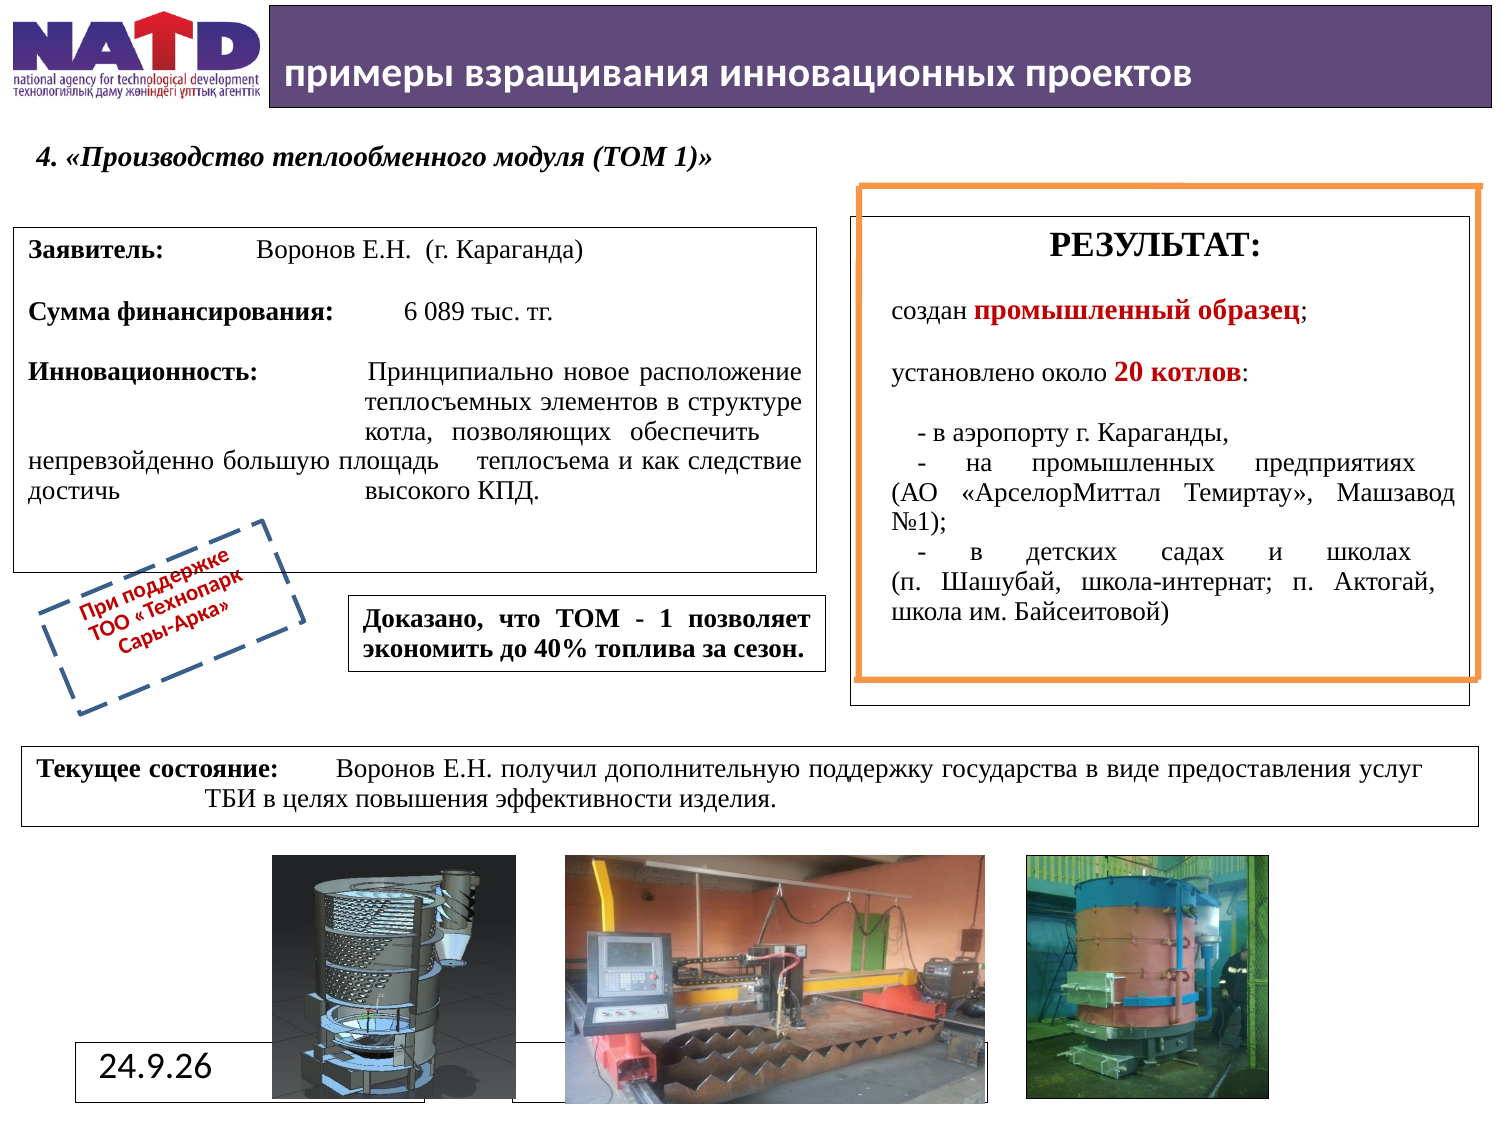

примеры взращивания инновационных проектов
4. «Производство теплообменного модуля (ТОМ 1)»
РЕЗУЛЬТАТ:
создан промышленный образец;
установлено около 20 котлов:
- в аэропорту г. Караганды,
- на промышленных предприятиях
(АО «АрселорМиттал Темиртау», Машзавод №1);
- в детских садах и школах
(п. Шашубай, школа-интернат; п. Актогай,
школа им. Байсеитовой)
Заявитель: 		 Воронов Е.Н. (г. Караганда)
Сумма финансирования: 	 6 089 тыс. тг.
Инновационность: 	Принципиально новое расположение 	теплосъемных элементов в структуре 	котла, позволяющих обеспечить 	непревзойденно большую площадь 	теплосъема и как следствие достичь 	высокого КПД.
При поддержке
ТОО «Технопарк Сары-Арка»
Доказано, что ТОМ - 1 позволяет экономить до 40% топлива за сезон.
Текущее состояние: Воронов Е.Н. получил дополнительную поддержку государства в виде предоставления услуг 		 ТБИ в целях повышения эффективности изделия.